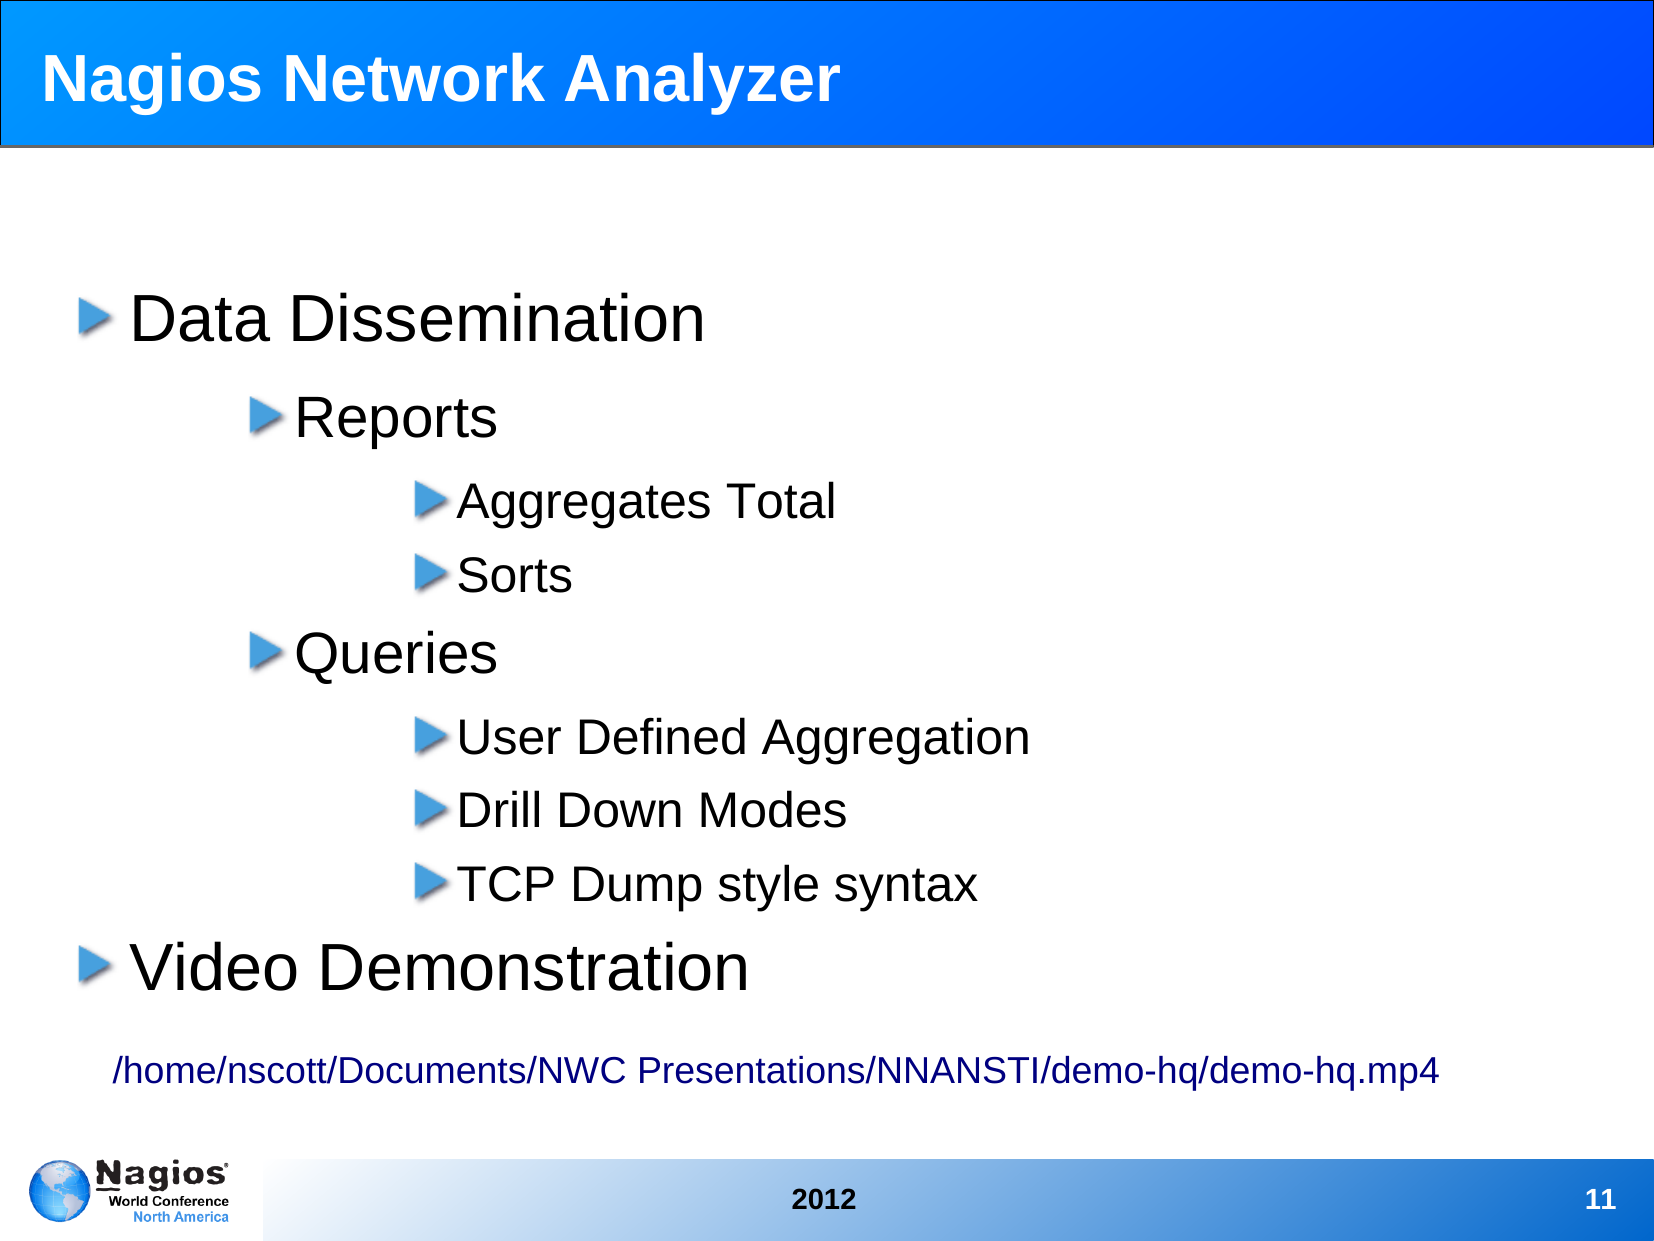

# Nagios Network Analyzer
Data Dissemination
Reports
Aggregates Total
Sorts
Queries
User Defined Aggregation
Drill Down Modes
TCP Dump style syntax
Video Demonstration
/home/nscott/Documents/NWC Presentations/NNANSTI/demo-hq/demo-hq.mp4
2011
11